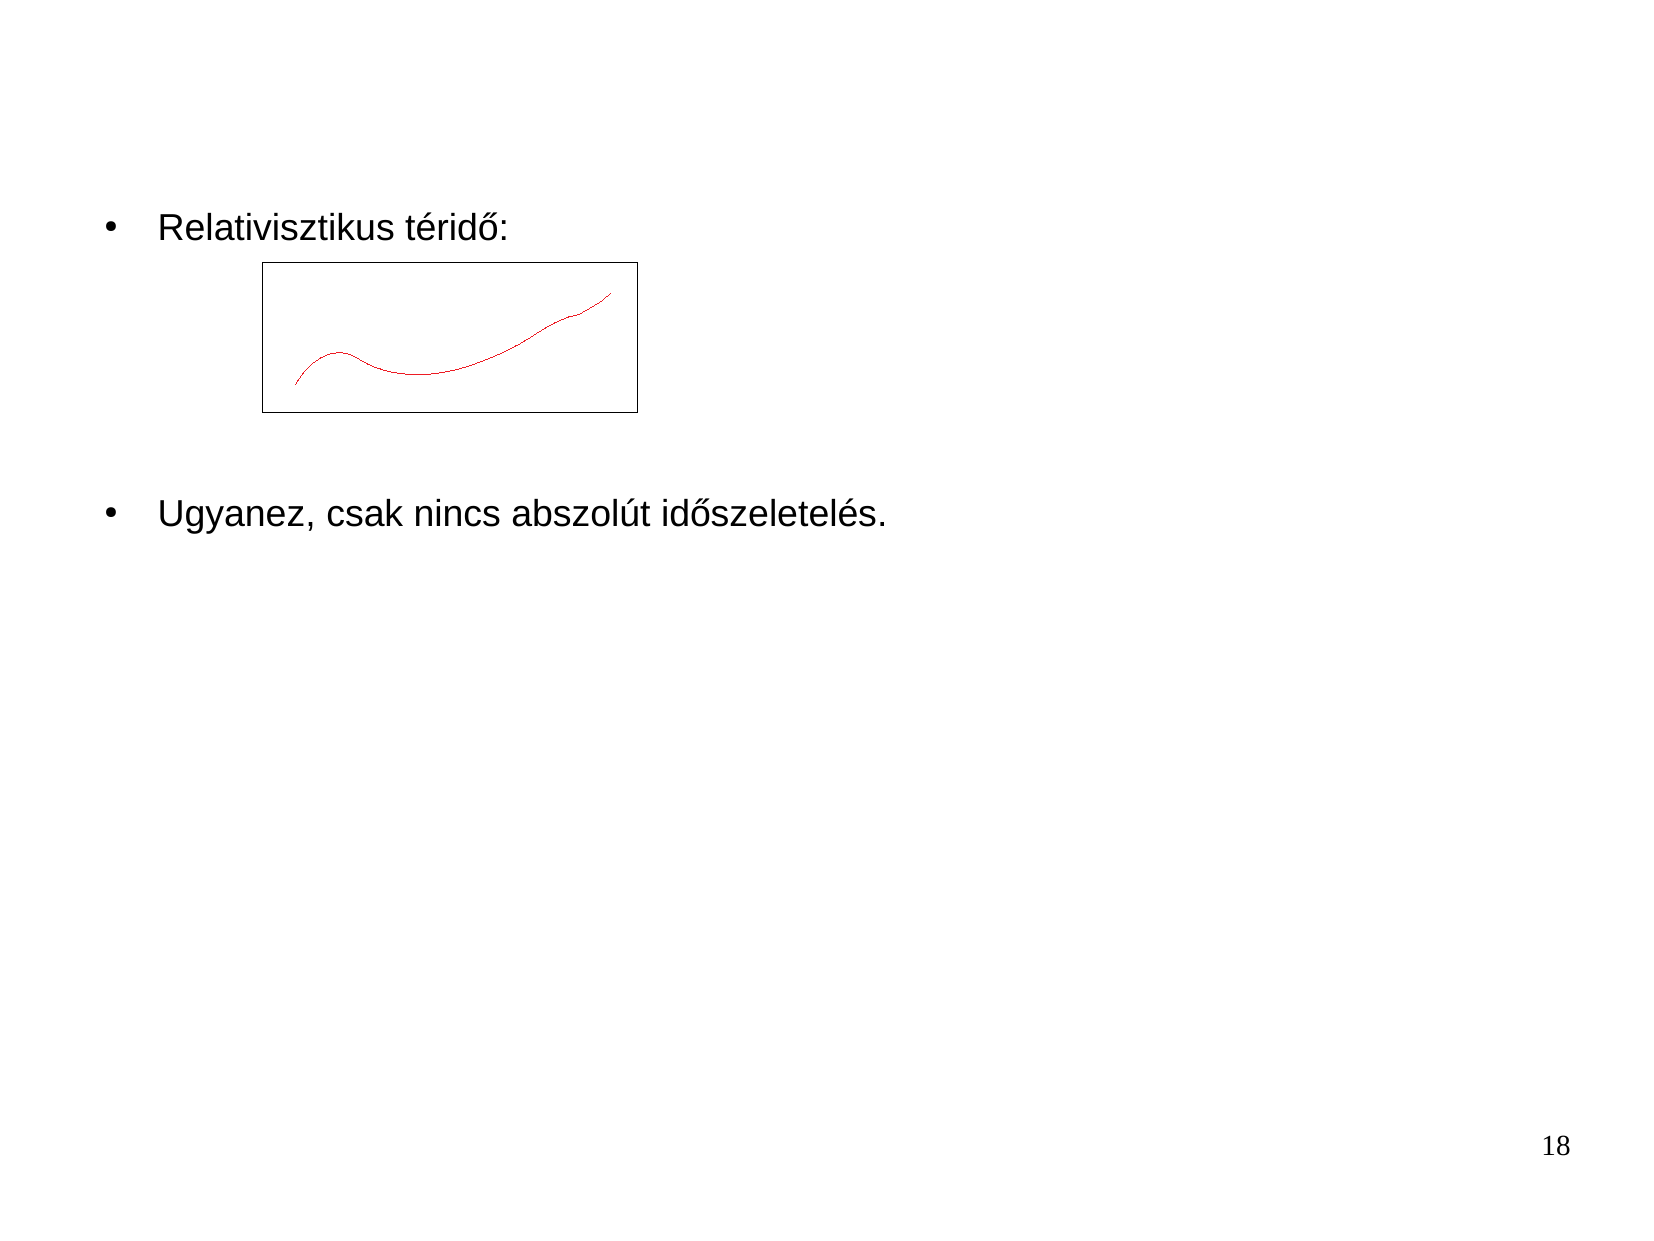

# Relativisztikus téridő:
Ugyanez, csak nincs abszolút időszeletelés.
18